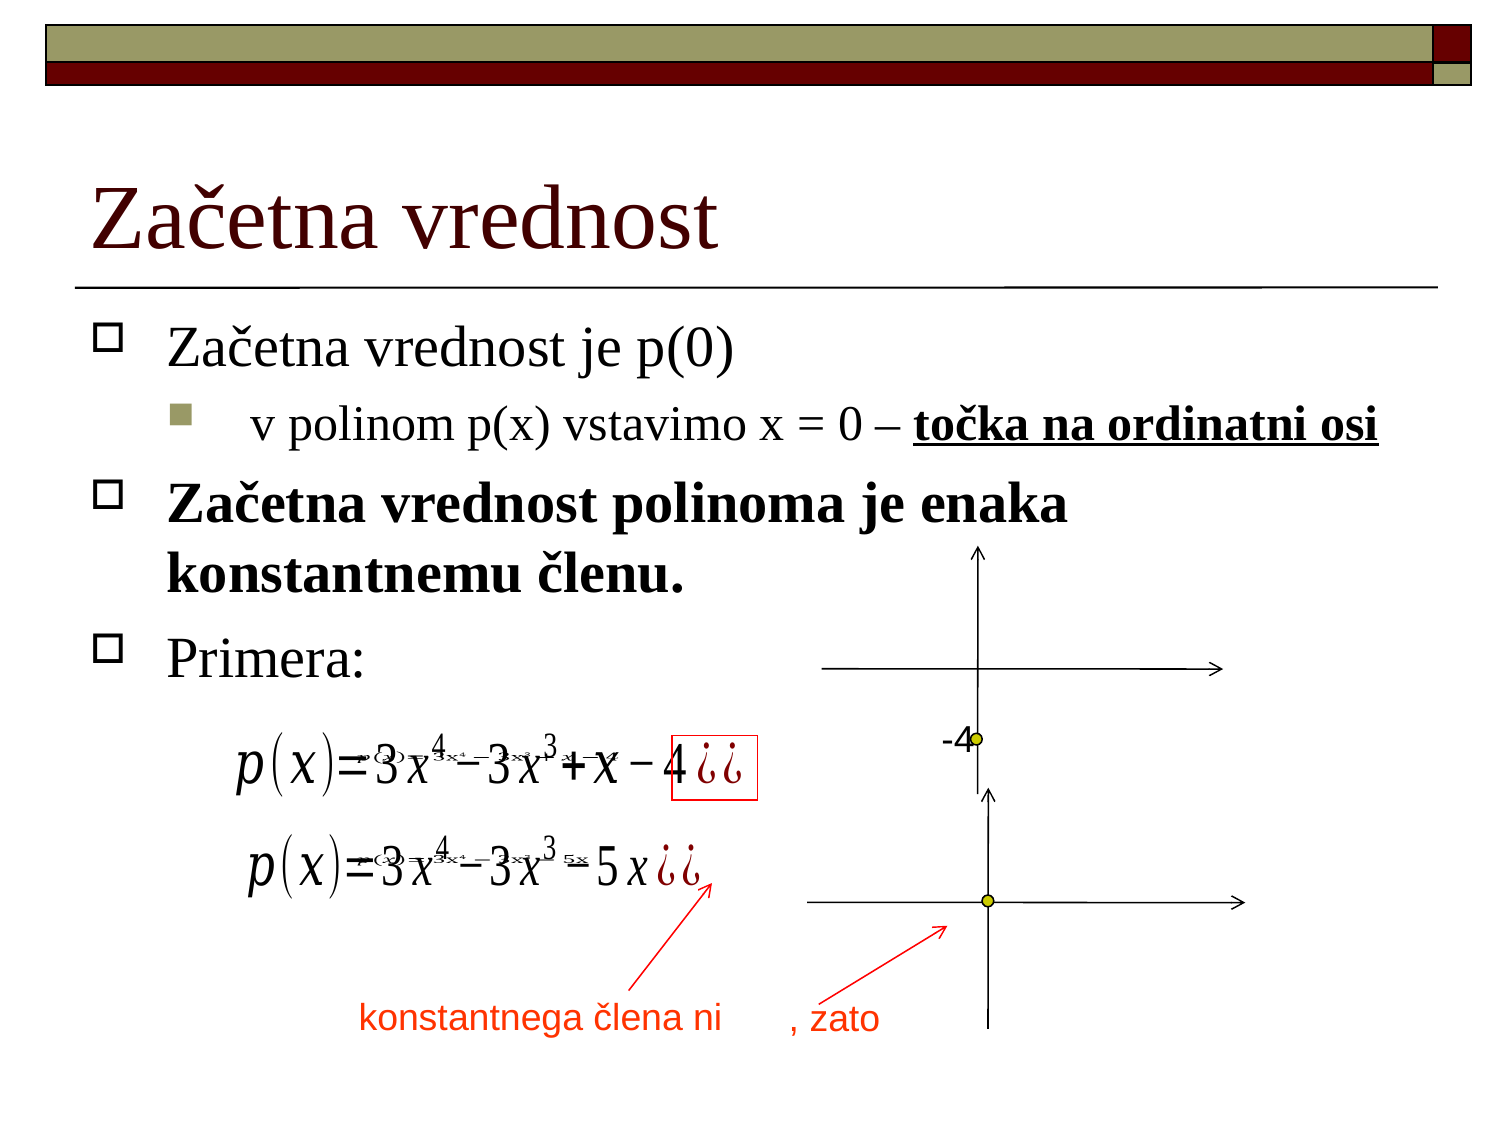

# Začetna vrednost
Začetna vrednost je p(0)
 v polinom p(x) vstavimo x = 0 – točka na ordinatni osi
Začetna vrednost polinoma je enaka konstantnemu členu.
Primera:
-4
konstantnega člena ni
, zato